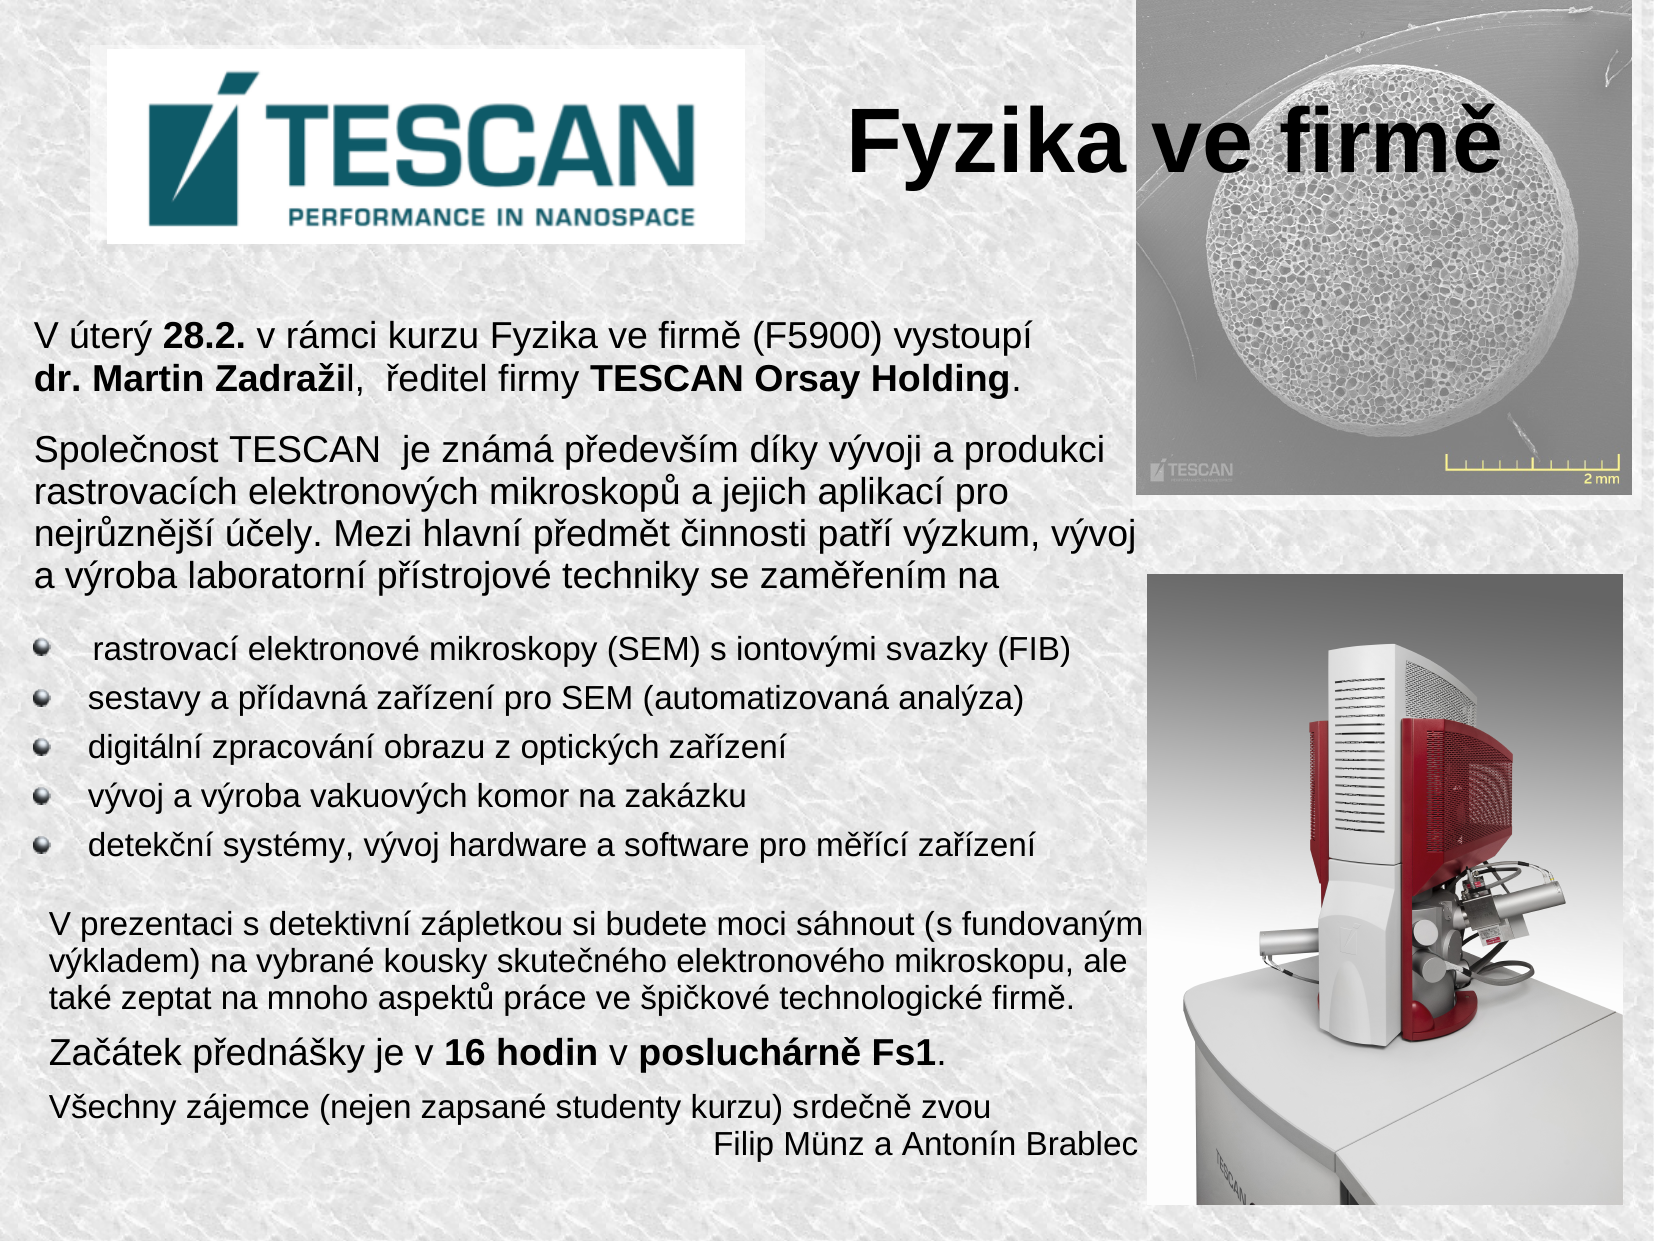

Fyzika ve firmě
# V úterý 28.2. v rámci kurzu Fyzika ve firmě (F5900) vystoupí dr. Martin Zadražil, ředitel firmy TESCAN Orsay Holding.
Společnost TESCAN je známá především díky vývoji a produkci rastrovacích elektronových mikroskopů a jejich aplikací pro nejrůznější účely. Mezi hlavní předmět činnosti patří výzkum, vývoj a výroba laboratorní přístrojové techniky se zaměřením na
 rastrovací elektronové mikroskopy (SEM) s iontovými svazky (FIB)
 sestavy a přídavná zařízení pro SEM (automatizovaná analýza)
 digitální zpracování obrazu z optických zařízení
 vývoj a výroba vakuových komor na zakázku
 detekční systémy, vývoj hardware a software pro měřící zařízení
V prezentaci s detektivní zápletkou si budete moci sáhnout (s fundovaným výkladem) na vybrané kousky skutečného elektronového mikroskopu, ale také zeptat na mnoho aspektů práce ve špičkové technologické firmě.
Začátek přednášky je v 16 hodin v posluchárně Fs1.
Všechny zájemce (nejen zapsané studenty kurzu) srdečně zvou
									Filip Münz a Antonín Brablec